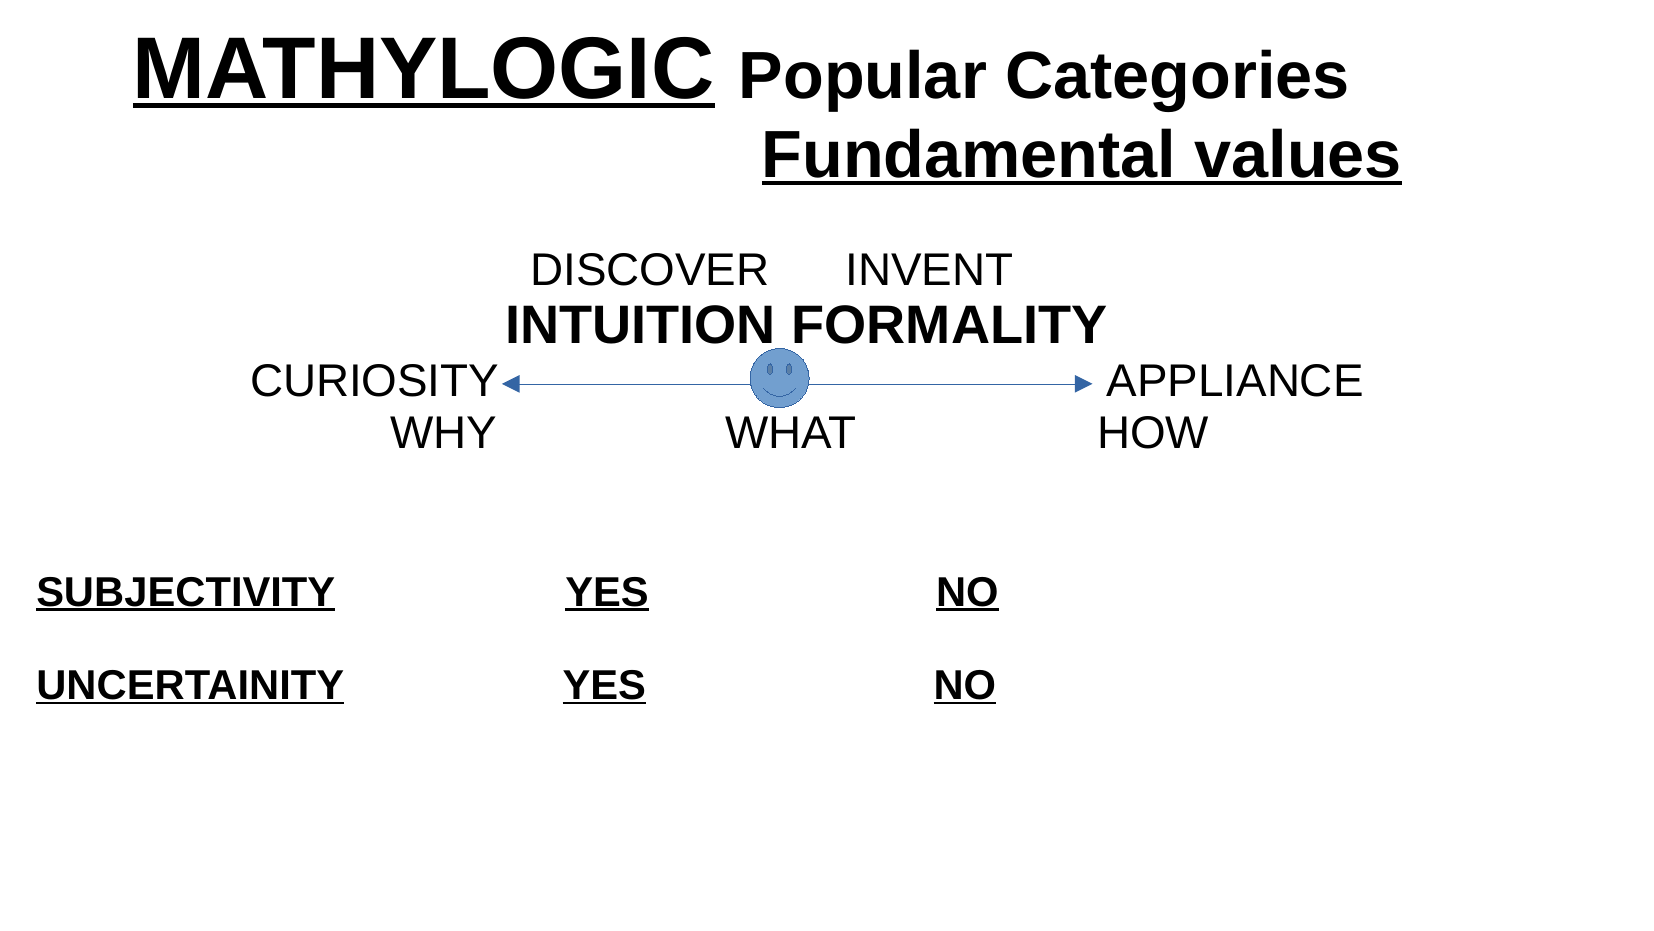

MATHYLOGIC Popular Categories
 Fundamental values
 DISCOVER INVENT
 INTUITION FORMALITY
CURIOSITY APPLIANCE
 WHY WHAT HOW
SUBJECTIVITY YES NO
UNCERTAINITY YES NO